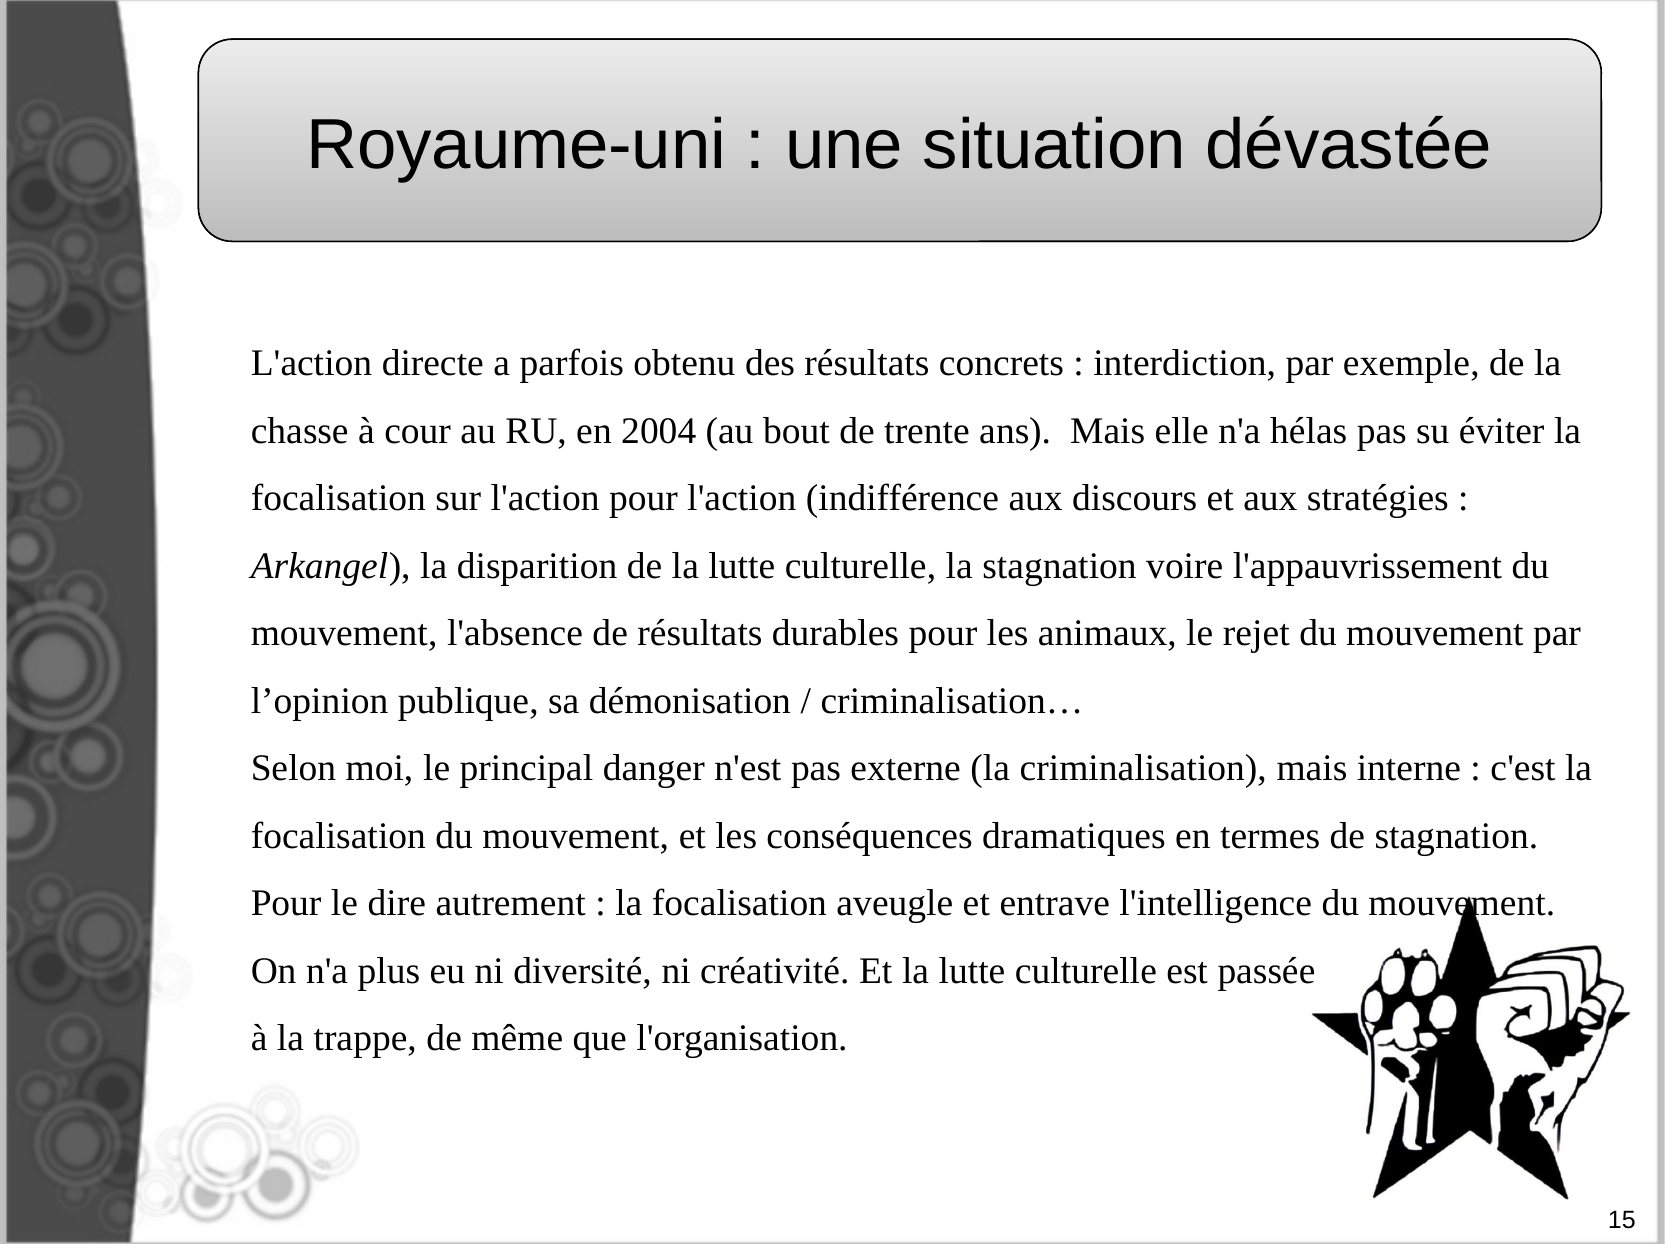

Action directe : SHAC, le paroxysme
Royaume-uni : une situation dévastée
L'action directe a parfois obtenu des résultats concrets : interdiction, par exemple, de la chasse à cour au RU, en 2004 (au bout de trente ans).  Mais elle n'a hélas pas su éviter la focalisation sur l'action pour l'action (indifférence aux discours et aux stratégies : Arkangel), la disparition de la lutte culturelle, la stagnation voire l'appauvrissement du mouvement, l'absence de résultats durables pour les animaux, le rejet du mouvement par l’opinion publique, sa démonisation / criminalisation…
Selon moi, le principal danger n'est pas externe (la criminalisation), mais interne : c'est la focalisation du mouvement, et les conséquences dramatiques en termes de stagnation.
Pour le dire autrement : la focalisation aveugle et entrave l'intelligence du mouvement.
On n'a plus eu ni diversité, ni créativité. Et la lutte culturelle est passée
à la trappe, de même que l'organisation.
15